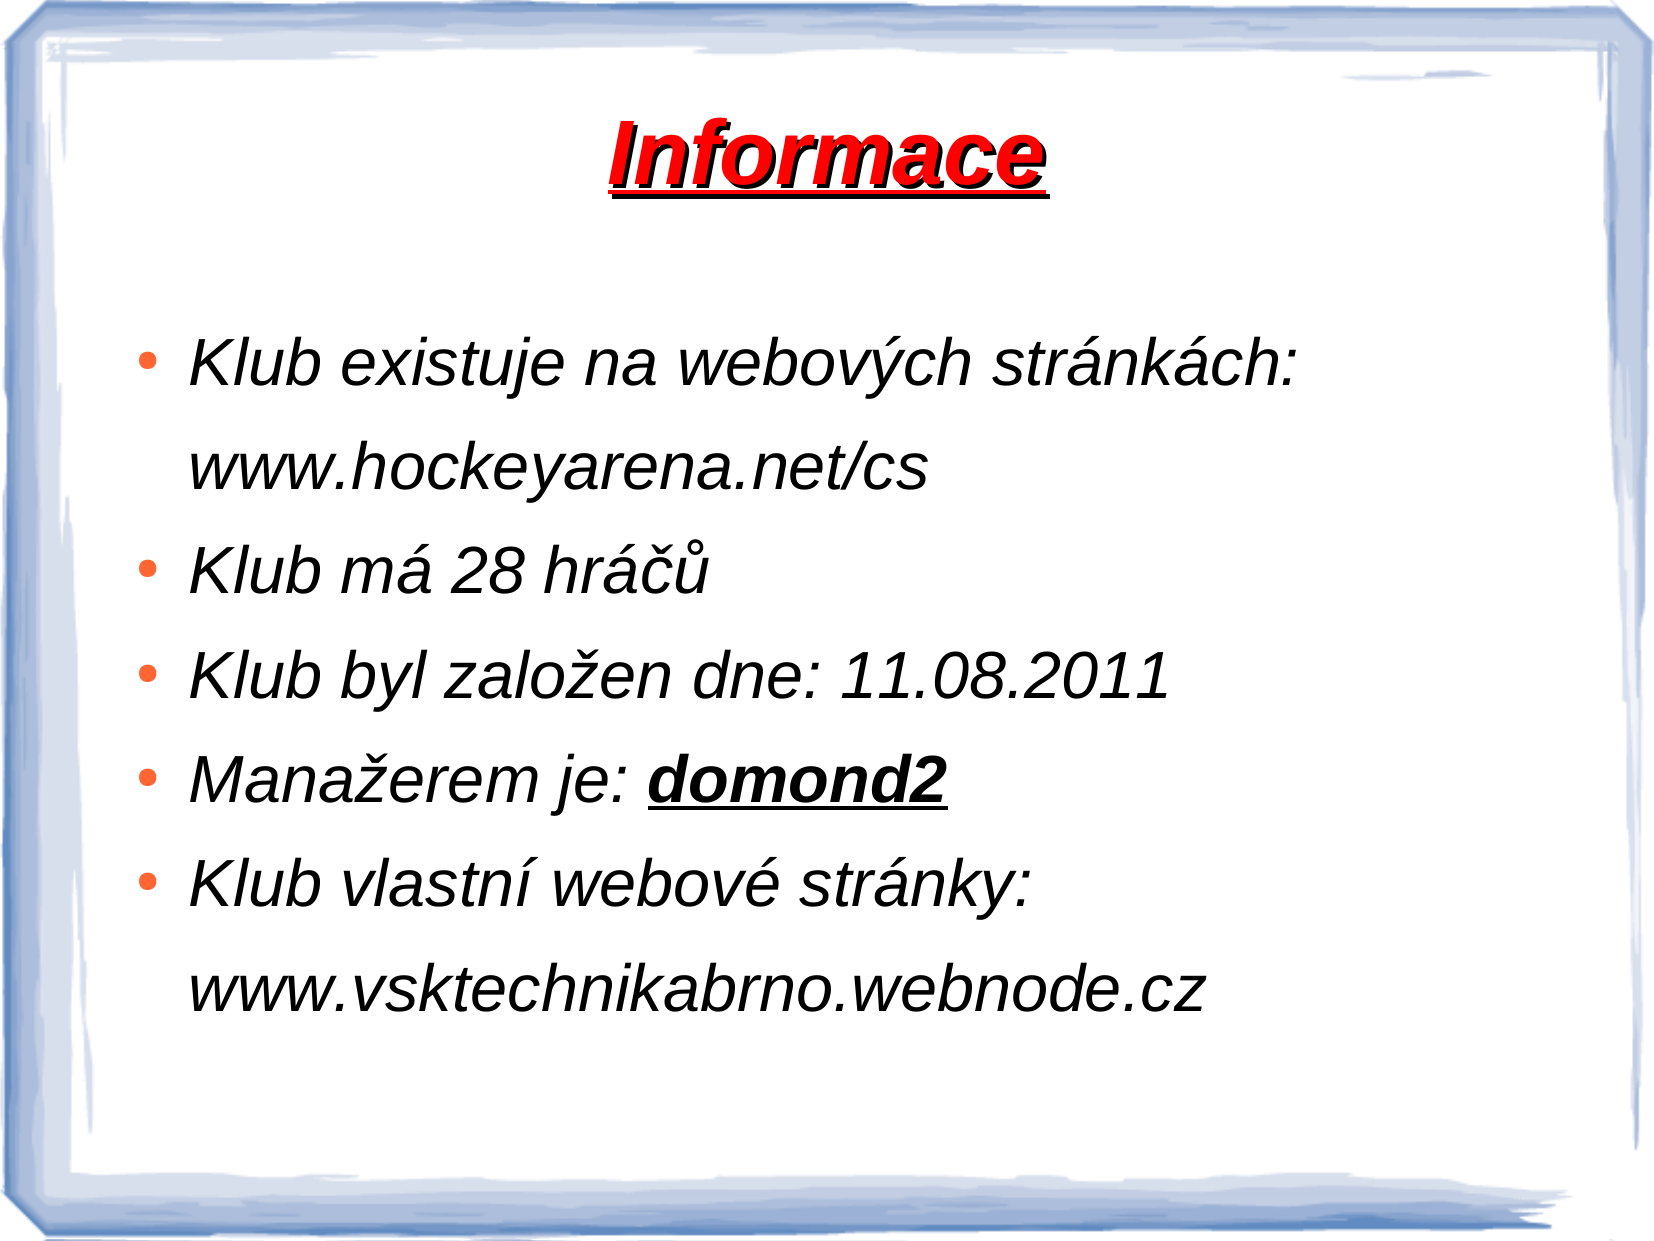

# Informace
Klub existuje na webových stránkách:
www.hockeyarena.net/cs
Klub má 28 hráčů
Klub byl založen dne: 11.08.2011
Manažerem je: domond2
Klub vlastní webové stránky:
www.vsktechnikabrno.webnode.cz